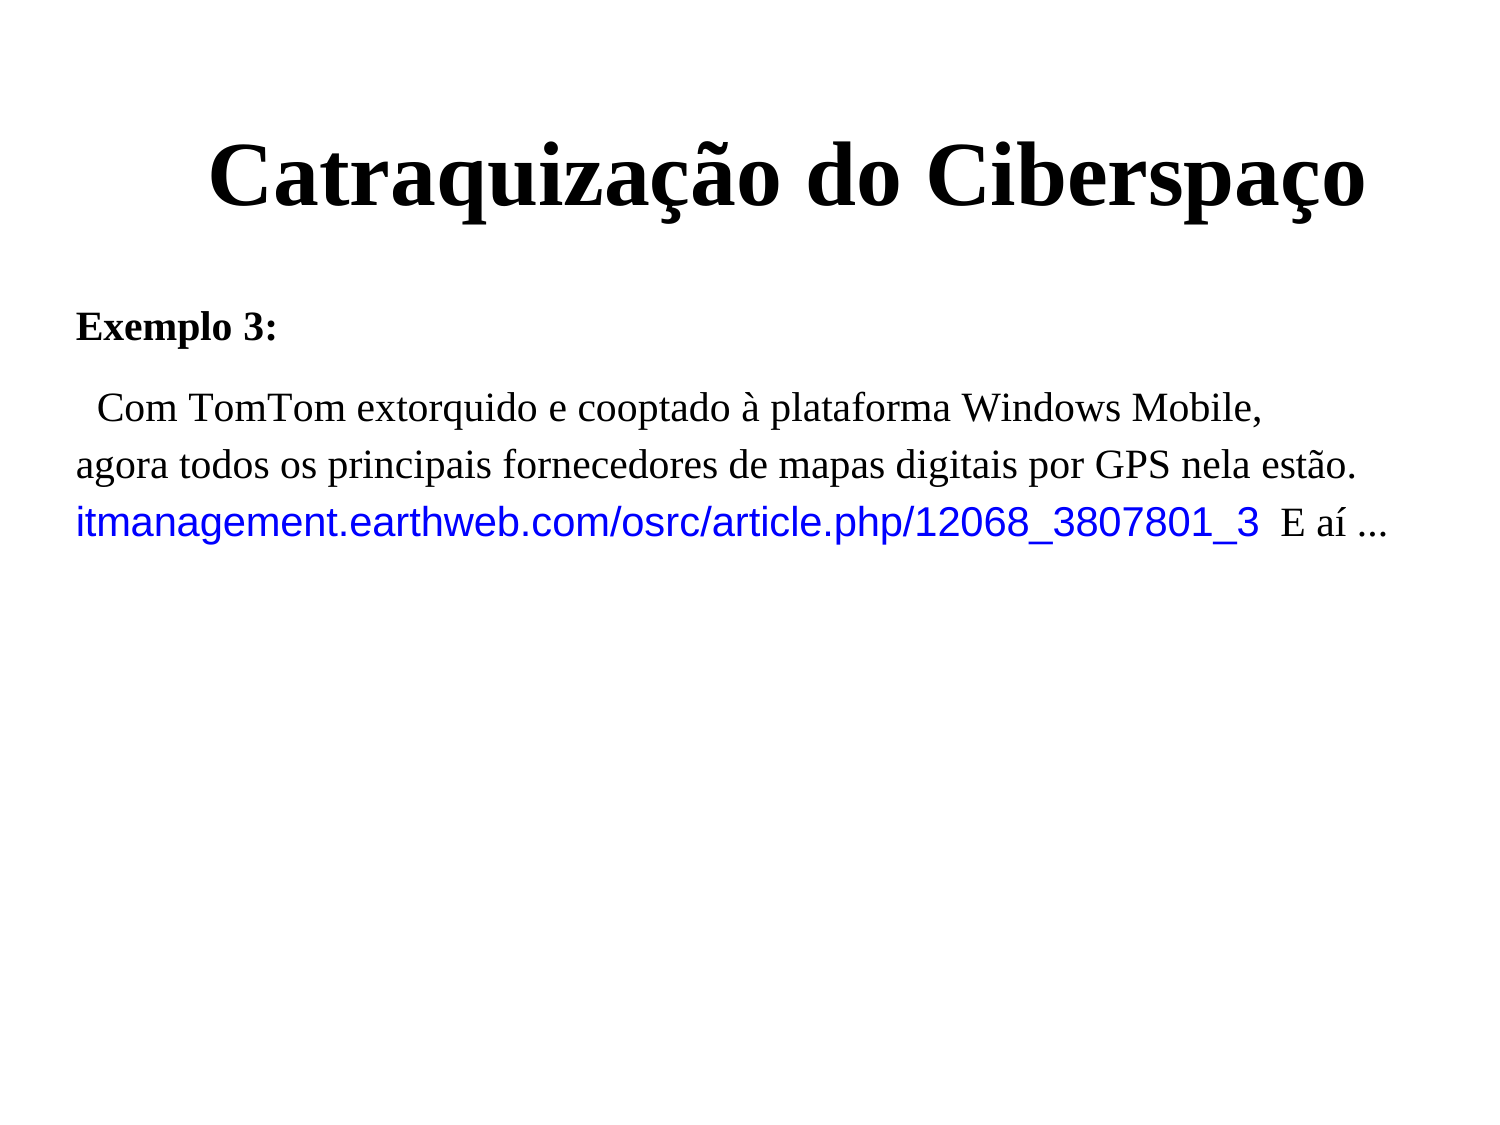

# Catraquização do Ciberspaço
Exemplo 3:
 Com TomTom extorquido e cooptado à plataforma Windows Mobile,
agora todos os principais fornecedores de mapas digitais por GPS nela estão.
itmanagement.earthweb.com/osrc/article.php/12068_3807801_3 E aí ...